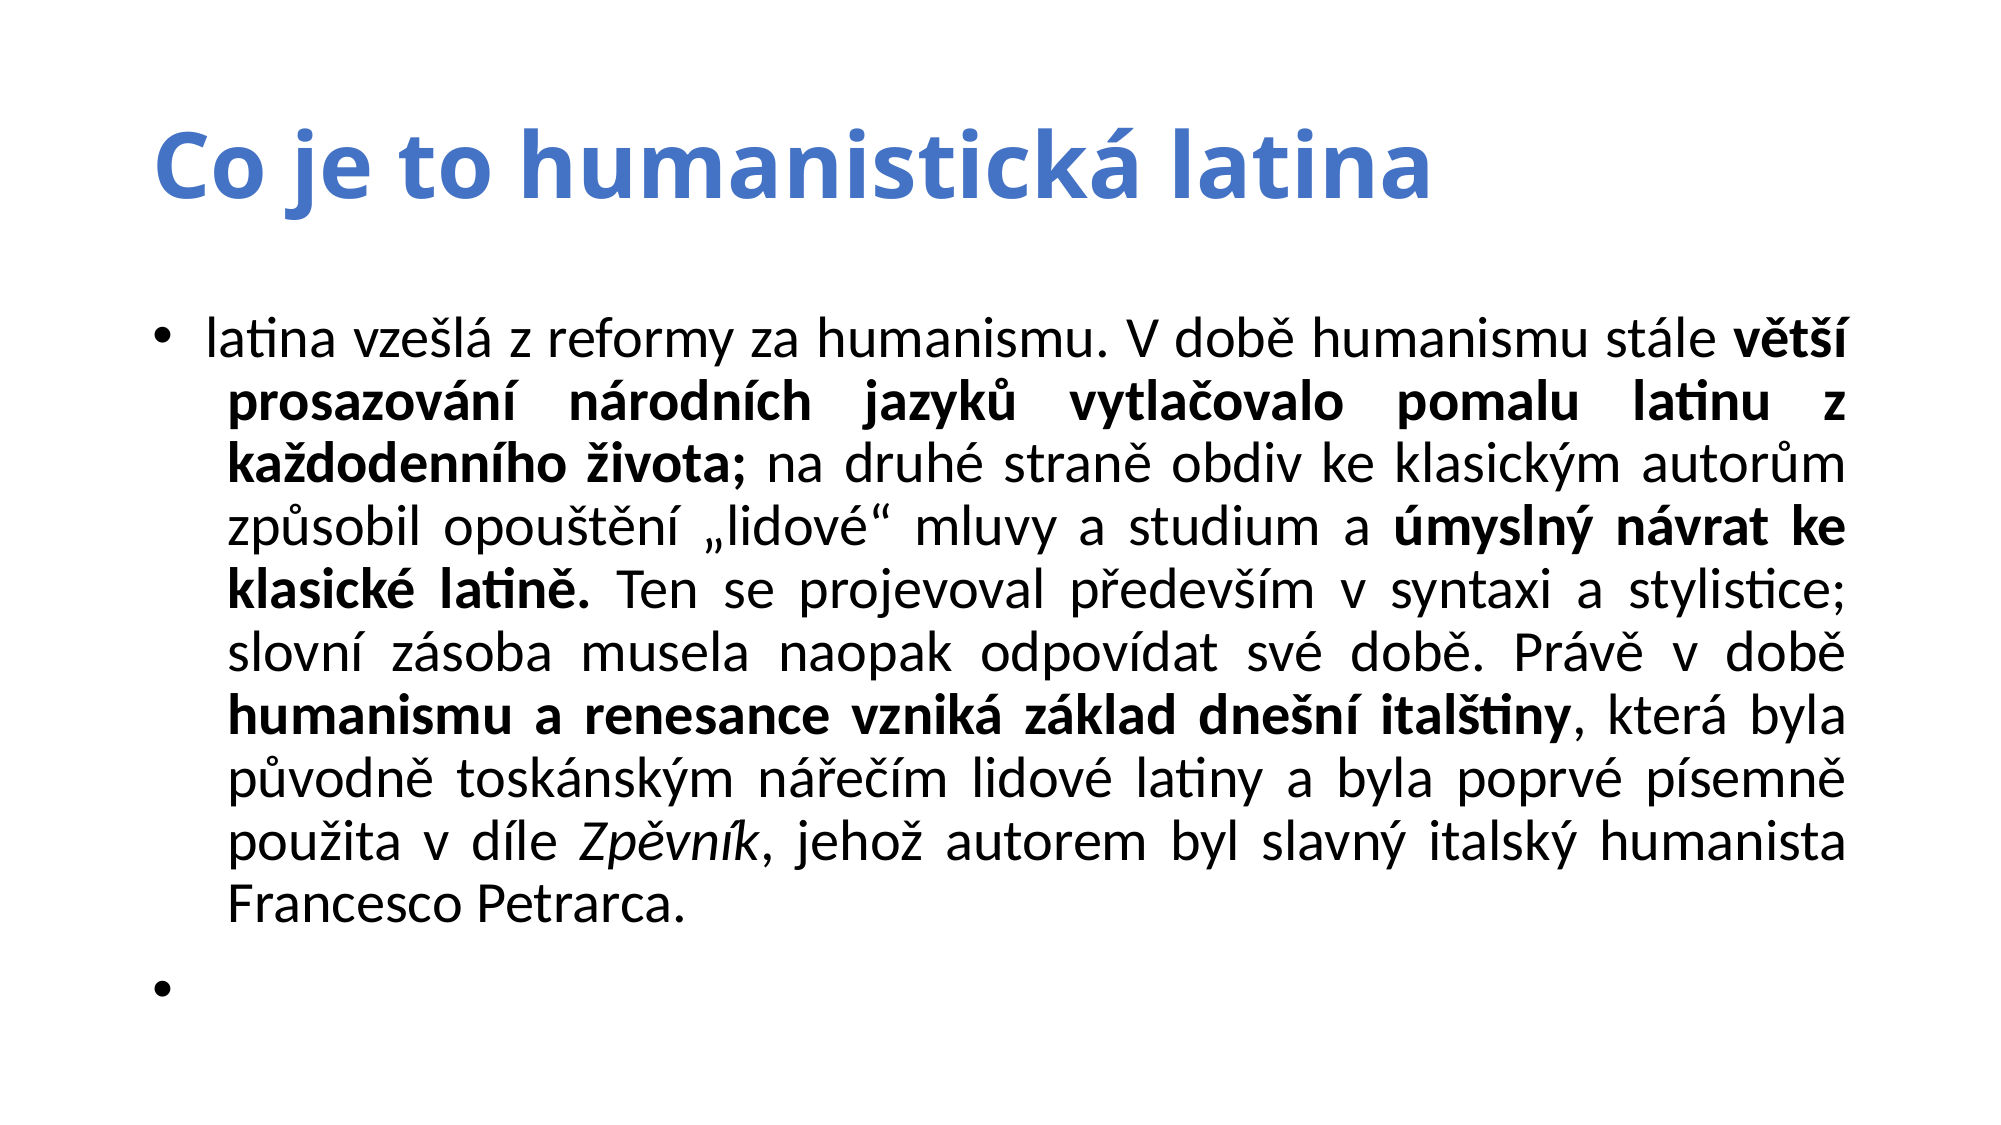

# Co je to humanistická latina
 latina vzešlá z reformy za humanismu. V době humanismu stále větší prosazování národních jazyků vytlačovalo pomalu latinu z každodenního života; na druhé straně obdiv ke klasickým autorům způsobil opouštění „lidové“ mluvy a studium a úmyslný návrat ke klasické latině. Ten se projevoval především v syntaxi a stylistice; slovní zásoba musela naopak odpovídat své době. Právě v době humanismu a renesance vzniká základ dnešní italštiny, která byla původně toskánským nářečím lidové latiny a byla poprvé písemně použita v díle Zpěvník, jehož autorem byl slavný italský humanista Francesco Petrarca.